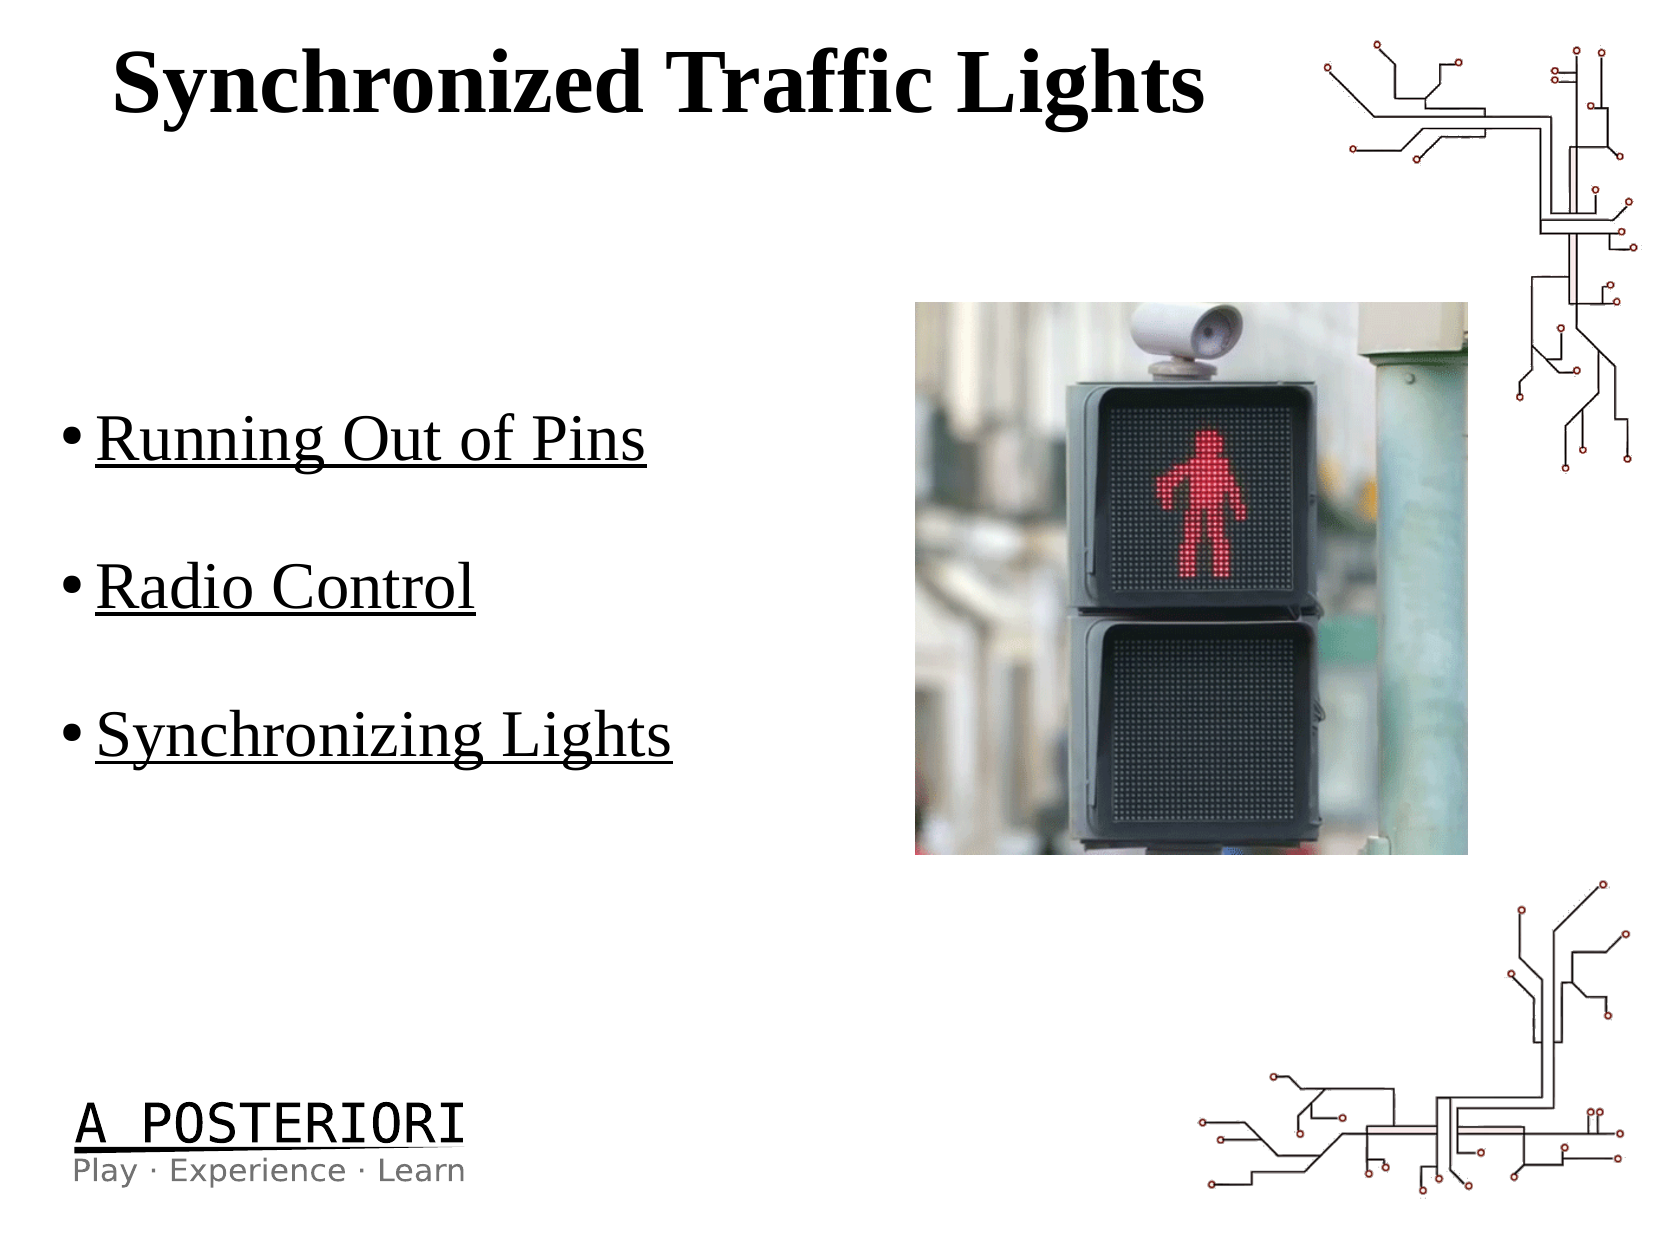

# Synchronized Traffic Lights
Running Out of Pins
Radio Control
Synchronizing Lights